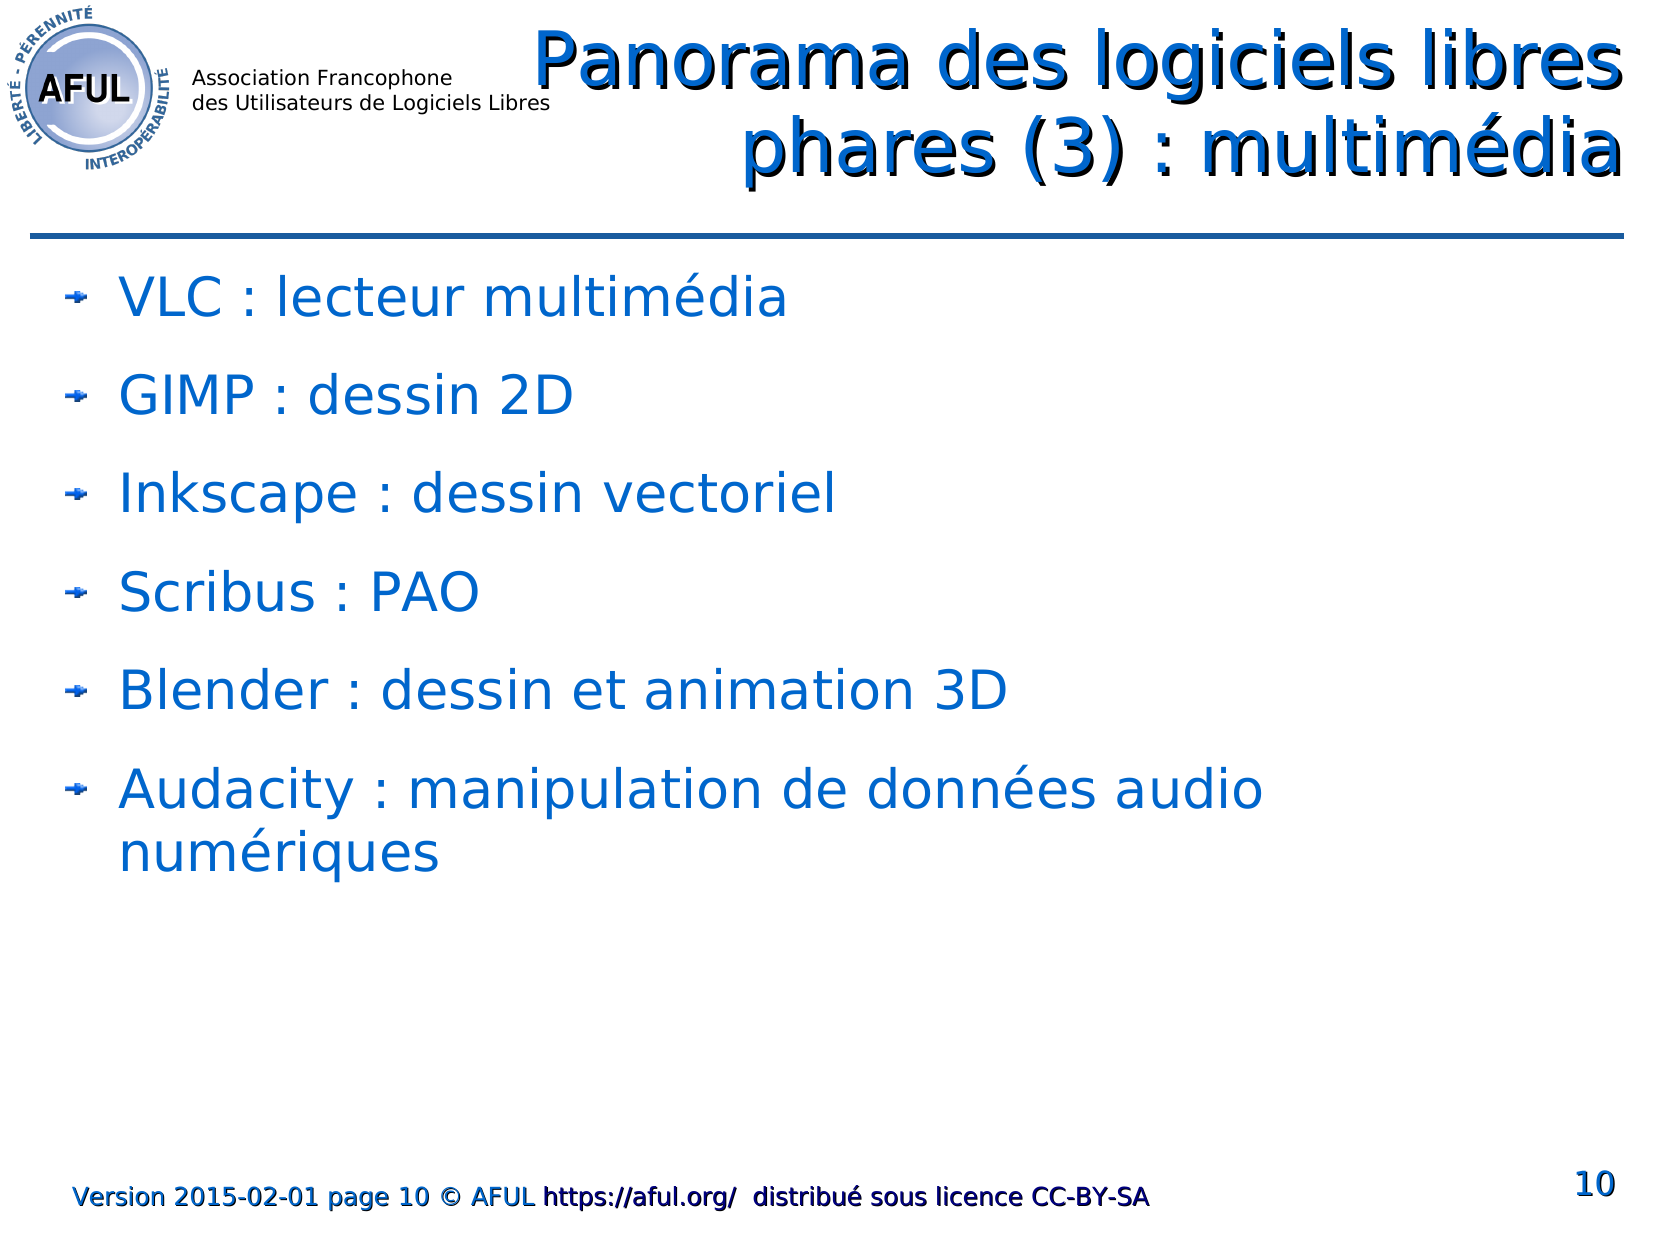

# Panorama des logiciels libres phares (3) : multimédia
VLC : lecteur multimédia
GIMP : dessin 2D
Inkscape : dessin vectoriel
Scribus : PAO
Blender : dessin et animation 3D
Audacity : manipulation de données audio numériques